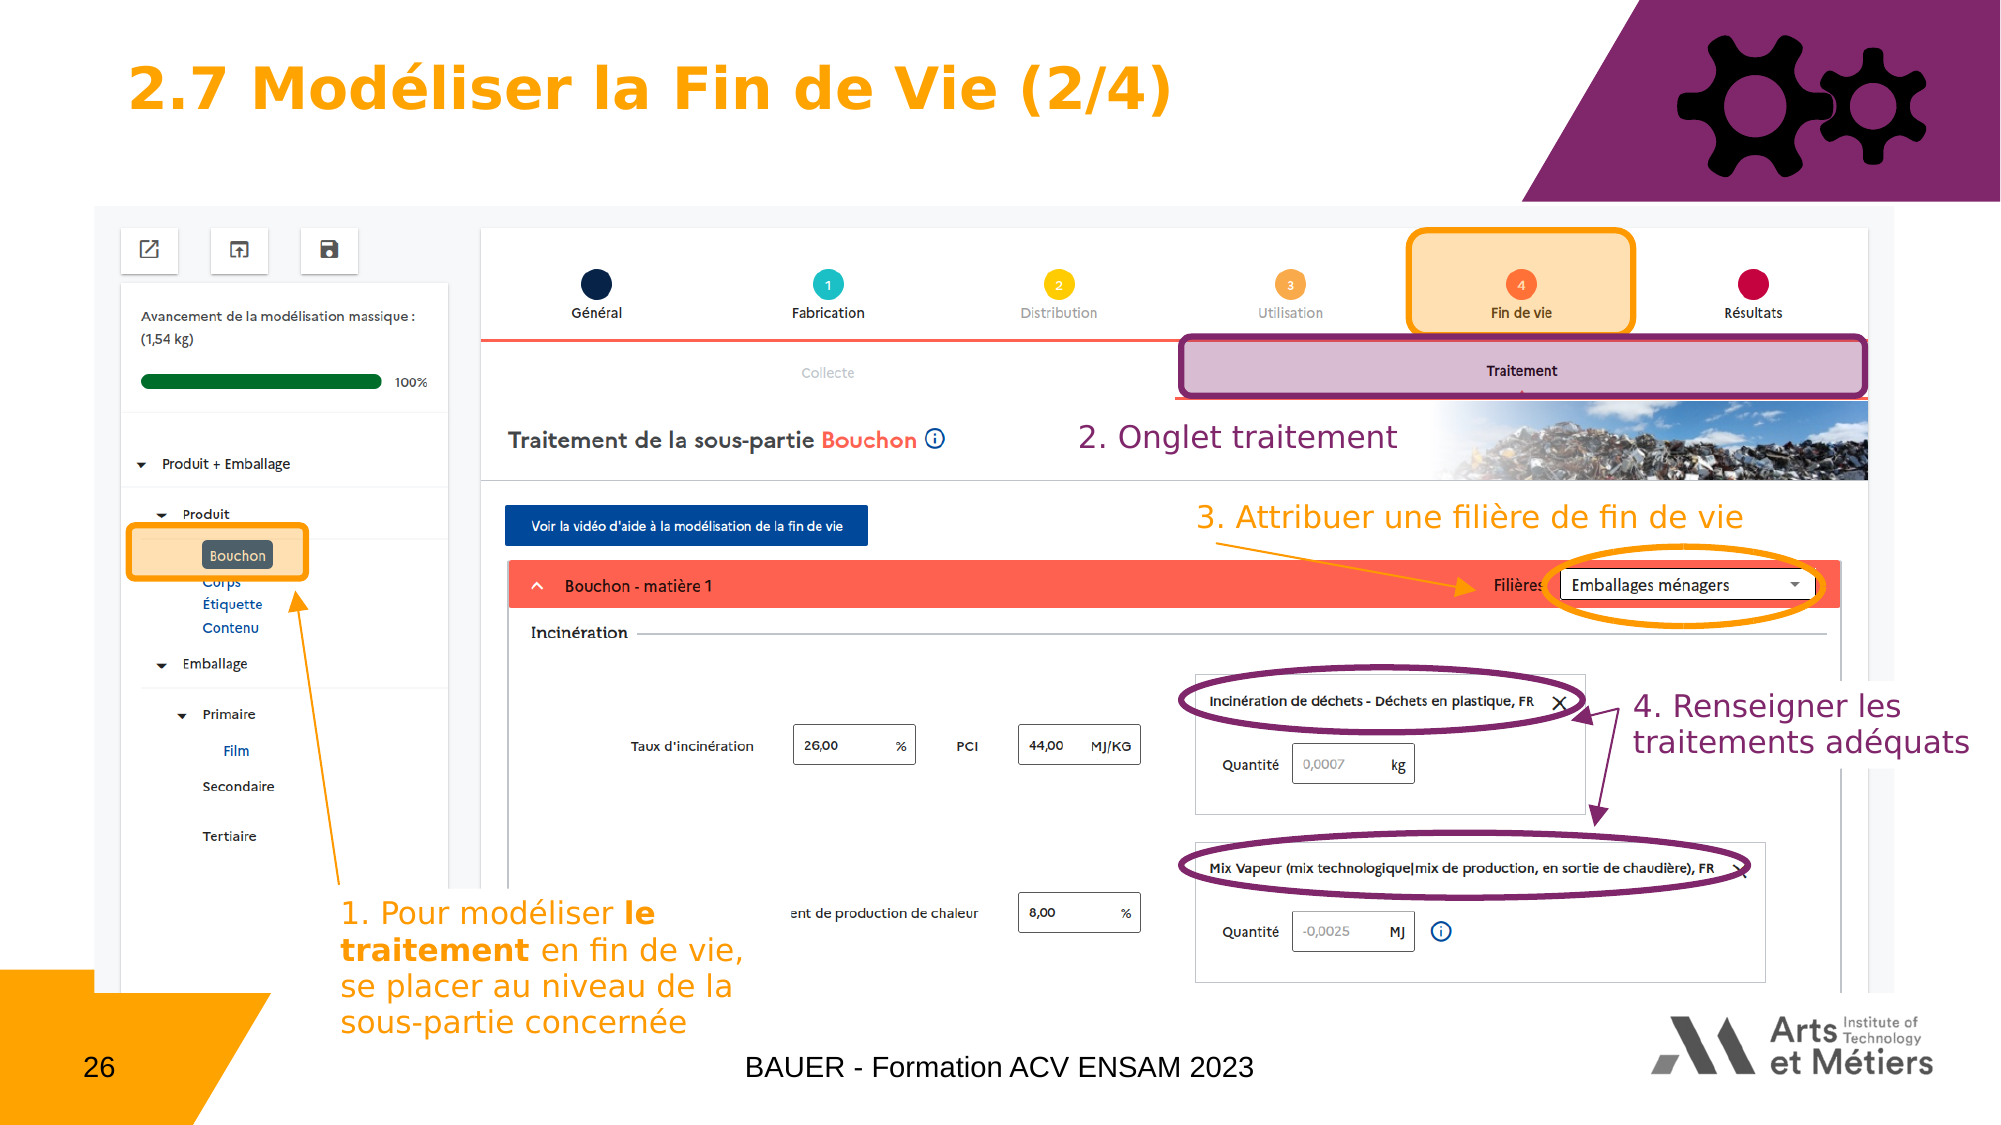

# 2.7 Modéliser la Fin de Vie (2/4)
2. Onglet traitement
3. Attribuer une filière de fin de vie
4. Renseigner les traitements adéquats
1. Pour modéliser le traitement en fin de vie, se placer au niveau de la sous-partie concernée